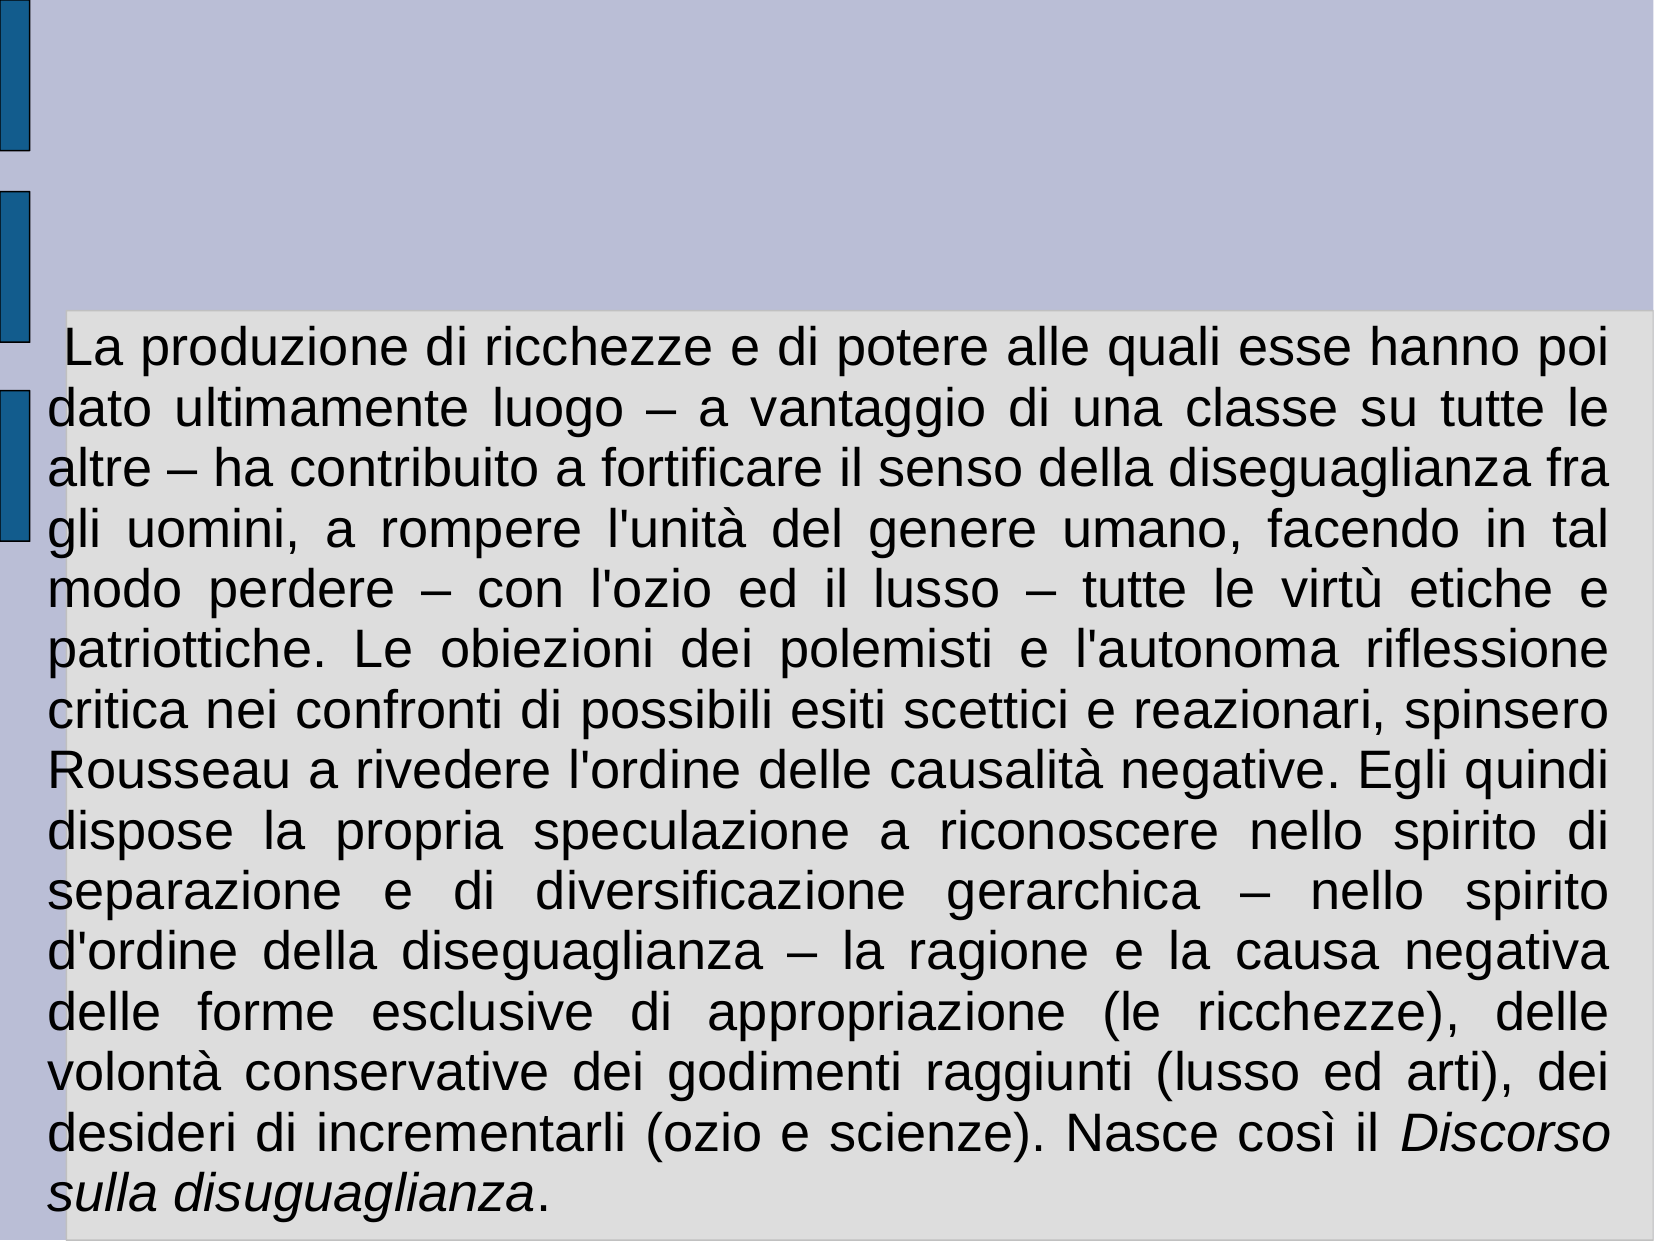

#
 La produzione di ricchezze e di potere alle quali esse hanno poi dato ultimamente luogo – a vantaggio di una classe su tutte le altre – ha contribuito a fortificare il senso della diseguaglianza fra gli uomini, a rompere l'unità del genere umano, facendo in tal modo perdere – con l'ozio ed il lusso – tutte le virtù etiche e patriottiche. Le obiezioni dei polemisti e l'autonoma riflessione critica nei confronti di possibili esiti scettici e reazionari, spinsero Rousseau a rivedere l'ordine delle causalità negative. Egli quindi dispose la propria speculazione a riconoscere nello spirito di separazione e di diversificazione gerarchica – nello spirito d'ordine della diseguaglianza – la ragione e la causa negativa delle forme esclusive di appropriazione (le ricchezze), delle volontà conservative dei godimenti raggiunti (lusso ed arti), dei desideri di incrementarli (ozio e scienze). Nasce così il Discorso sulla disuguaglianza.